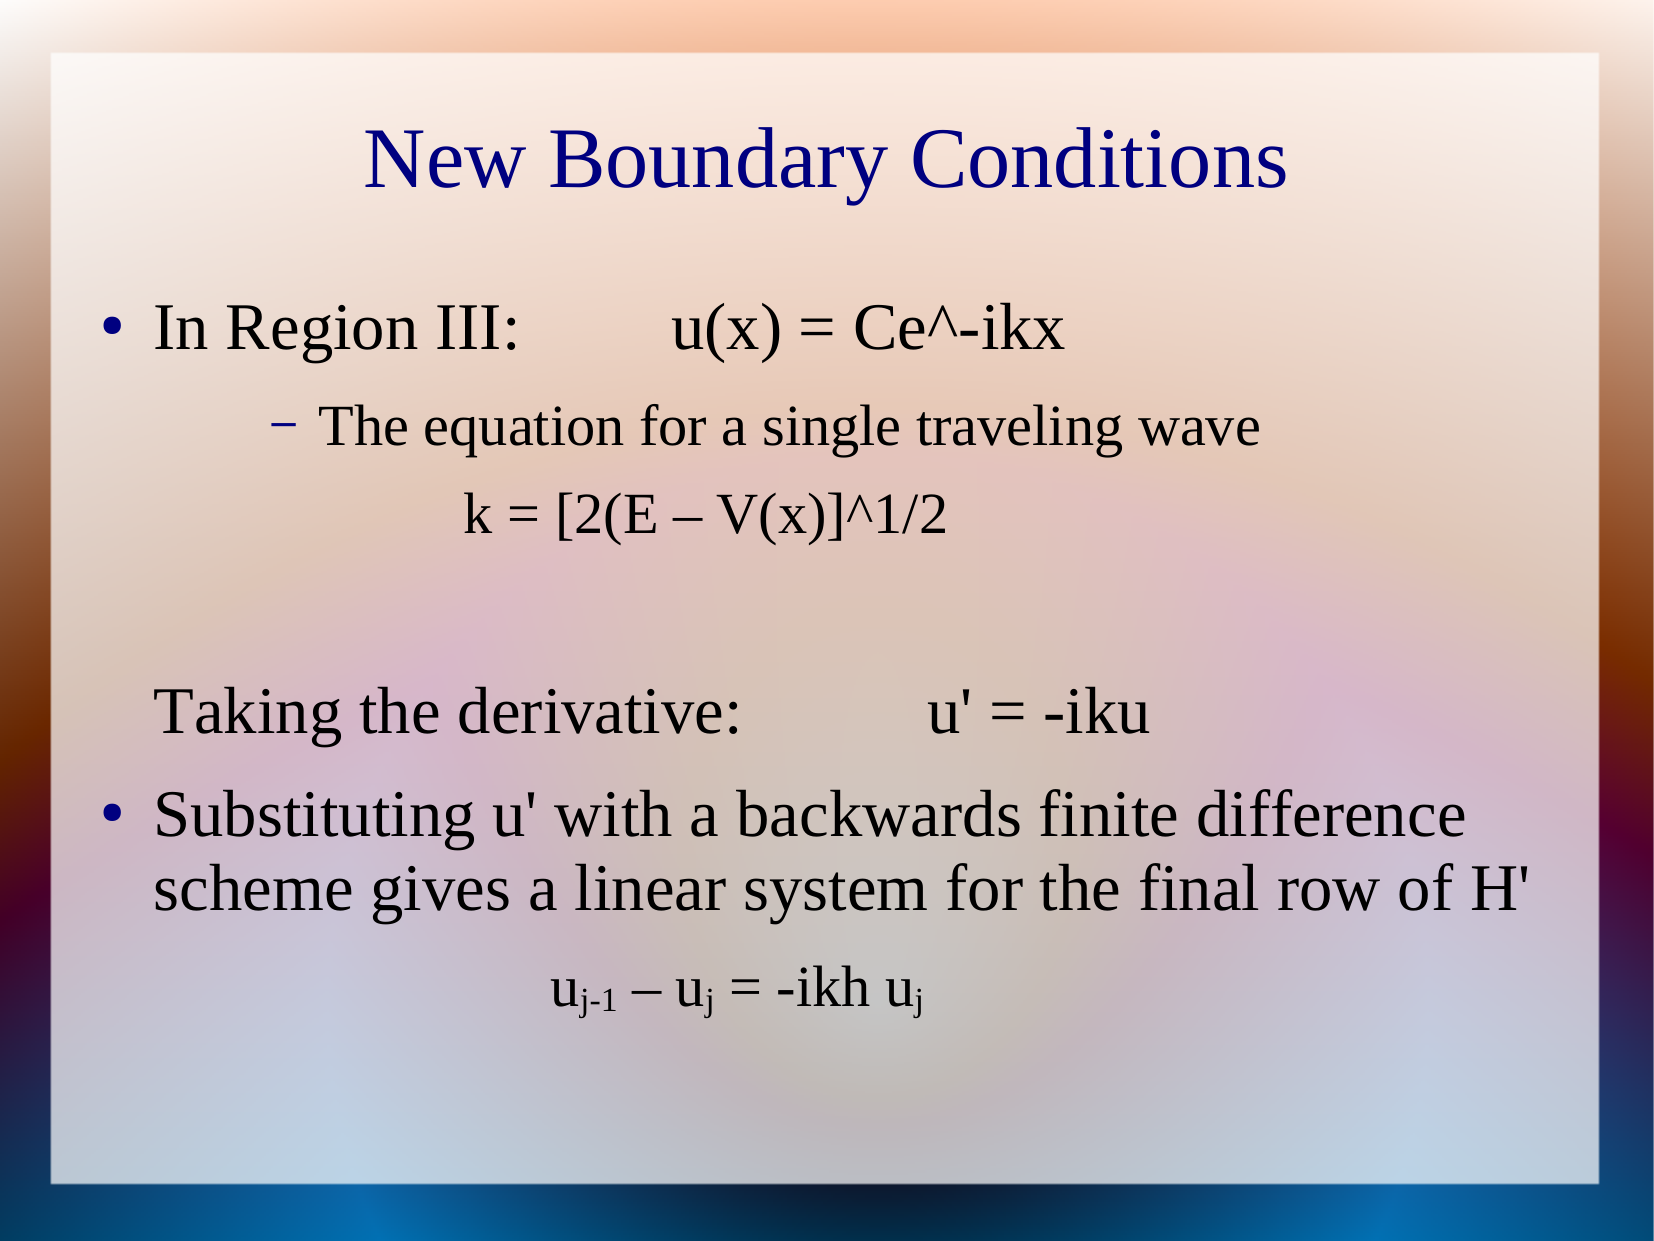

# New Boundary Conditions
In Region III: u(x) = Ce^-ikx
The equation for a single traveling wave
 k = [2(E – V(x)]^1/2
Taking the derivative: u' = -iku
Substituting u' with a backwards finite difference scheme gives a linear system for the final row of H'
 uj-1 – uj = -ikh uj